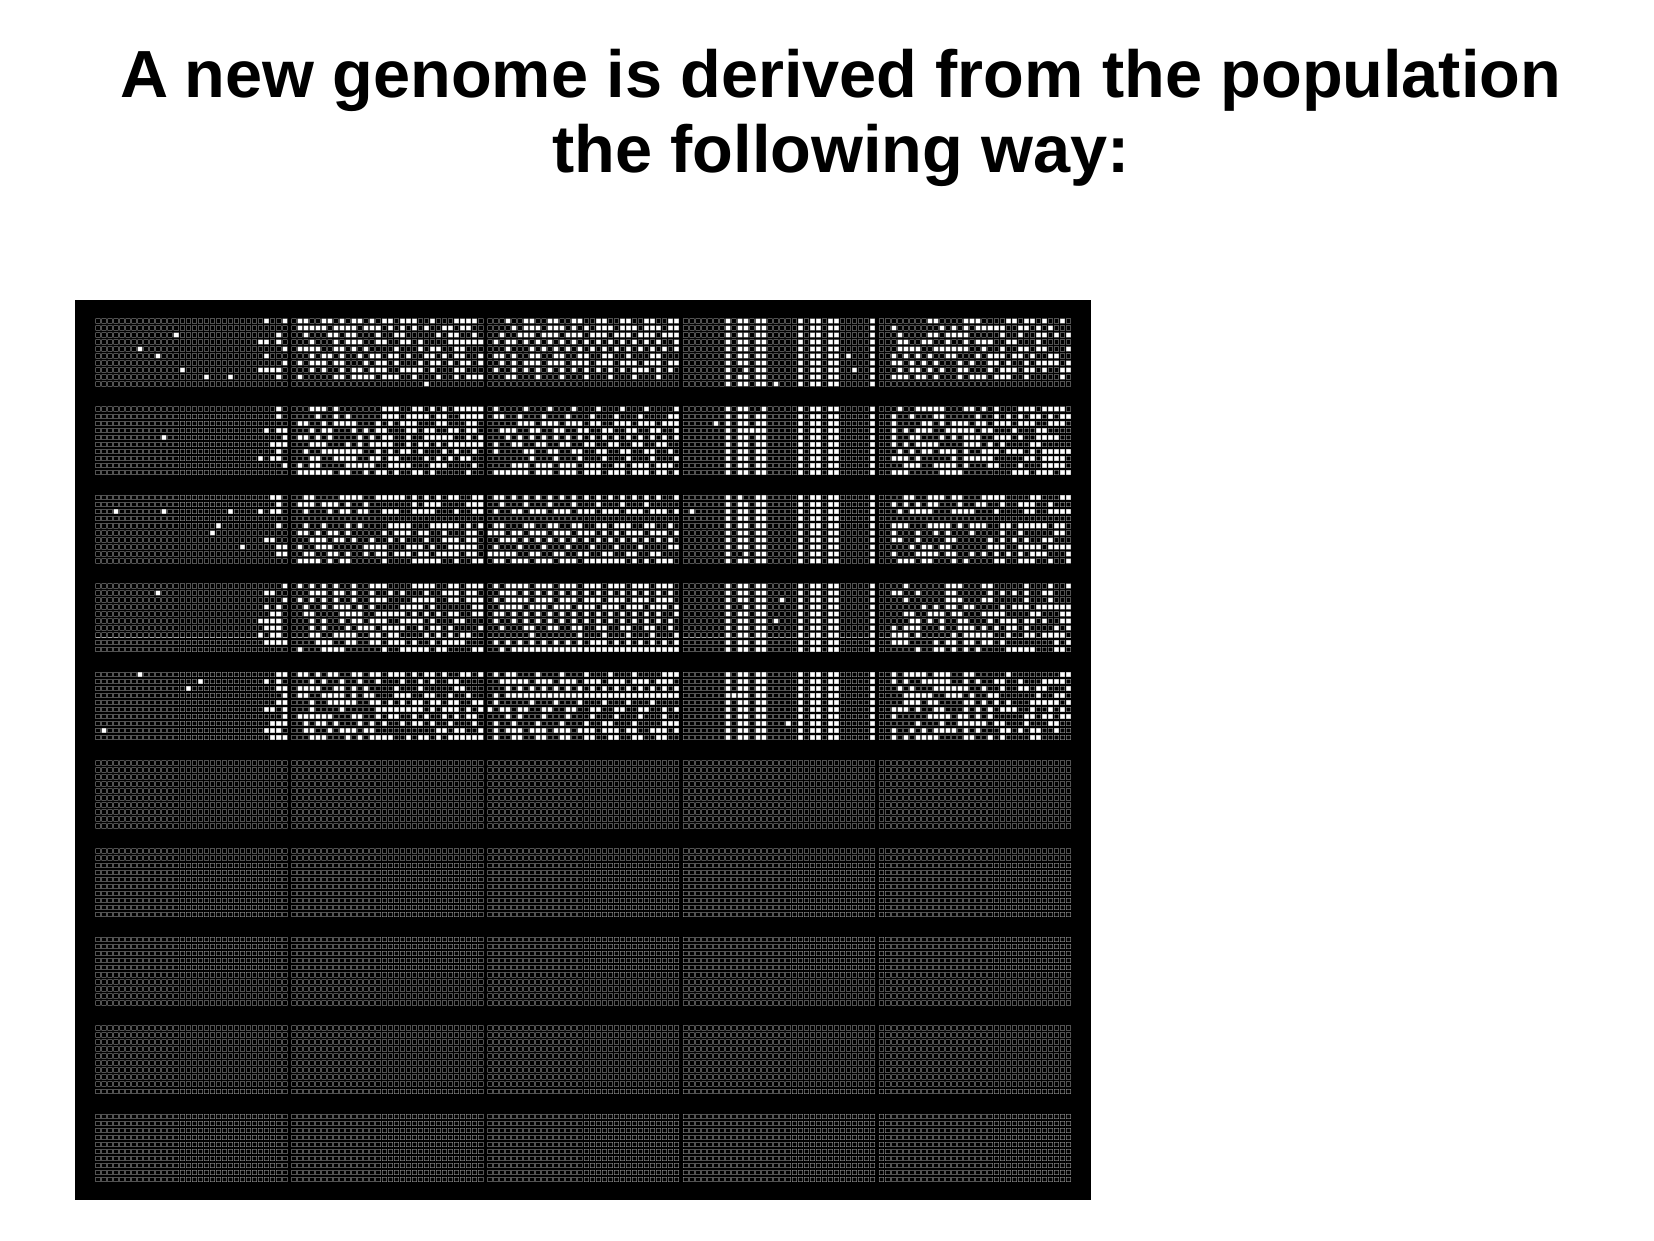

A new genome is derived from the population
the following way: